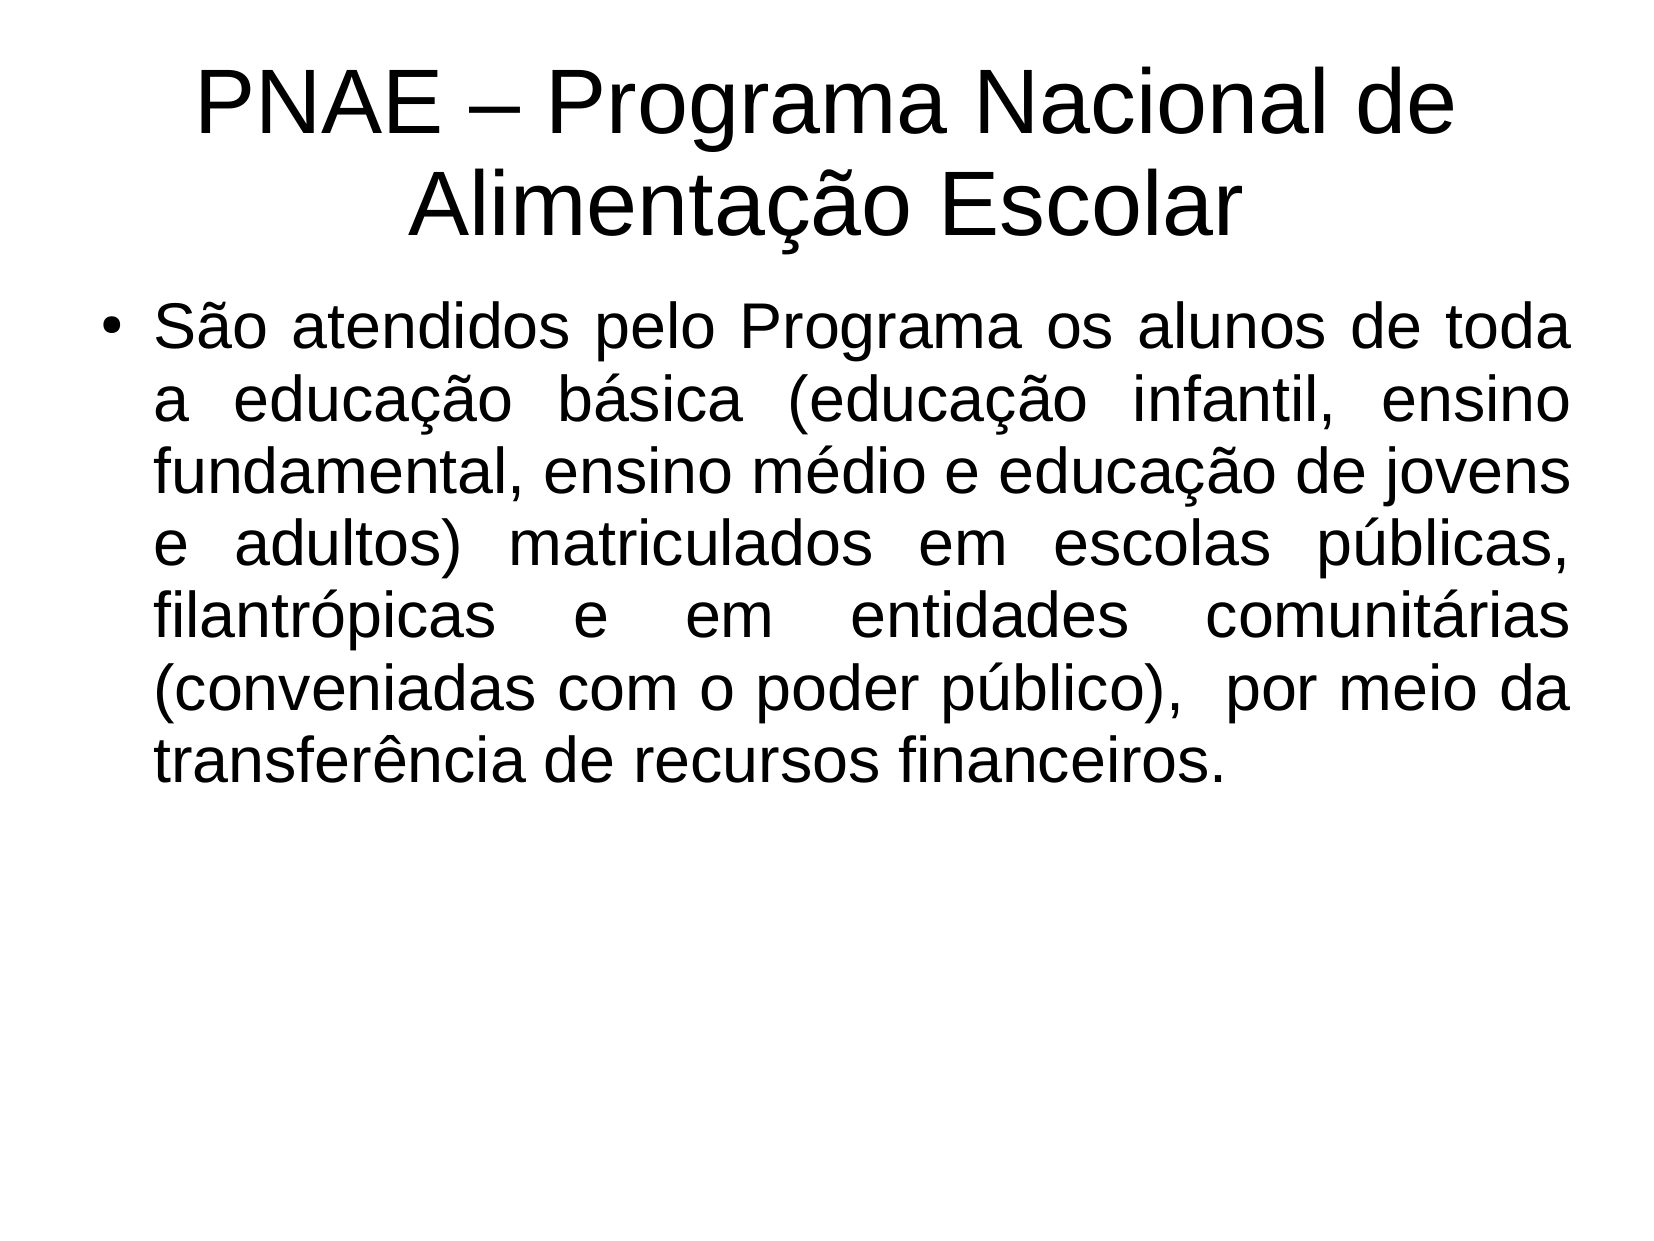

# PNAE – Programa Nacional de Alimentação Escolar
São atendidos pelo Programa os alunos de toda a educação básica (educação infantil, ensino fundamental, ensino médio e educação de jovens e adultos) matriculados em escolas públicas, filantrópicas e em entidades comunitárias (conveniadas com o poder público), por meio da transferência de recursos financeiros.